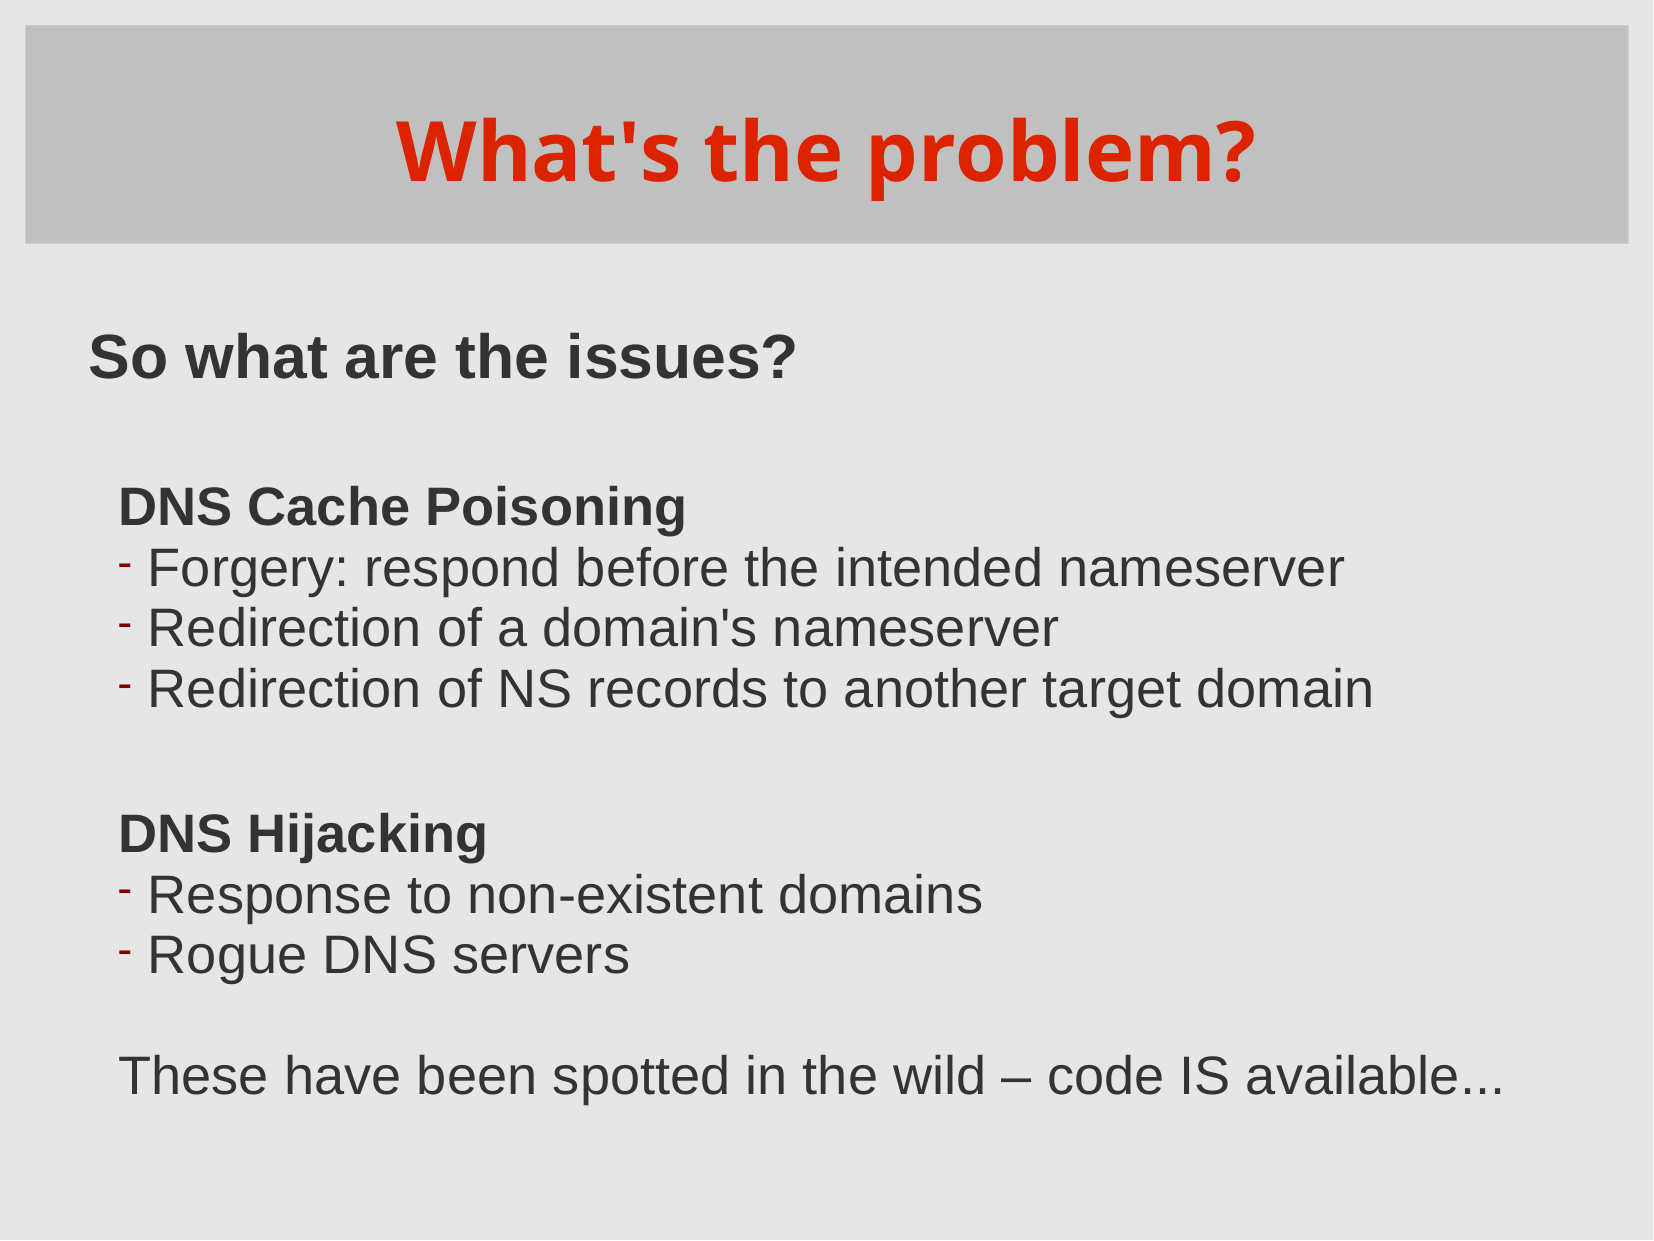

# What's the problem?
So what are the issues?
DNS Cache Poisoning
Forgery: respond before the intended nameserver
Redirection of a domain's nameserver
Redirection of NS records to another target domain
DNS Hijacking
Response to non-existent domains
Rogue DNS servers
These have been spotted in the wild – code IS available...